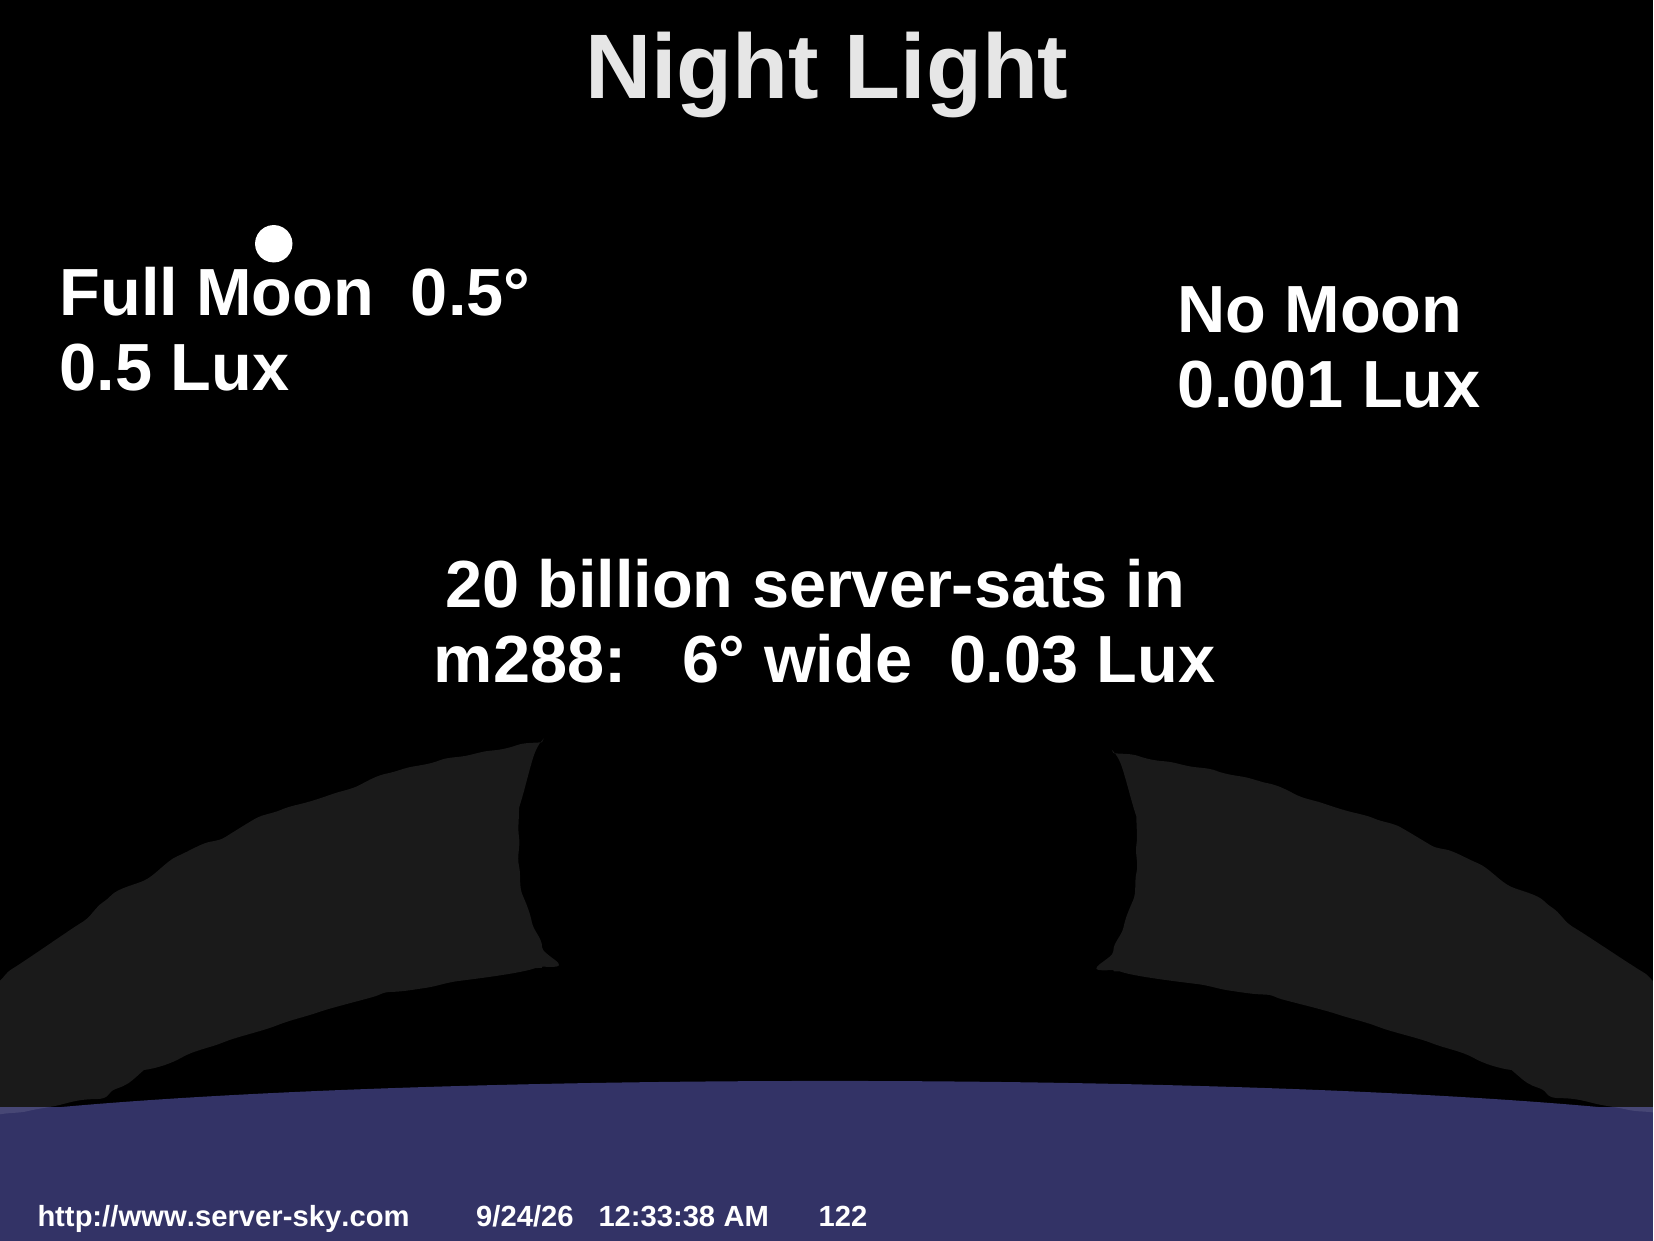

# Night Light
Full Moon 0.5°
0.5 Lux
No Moon
0.001 Lux
20 billion server-sats in
m288: 6° wide 0.03 Lux